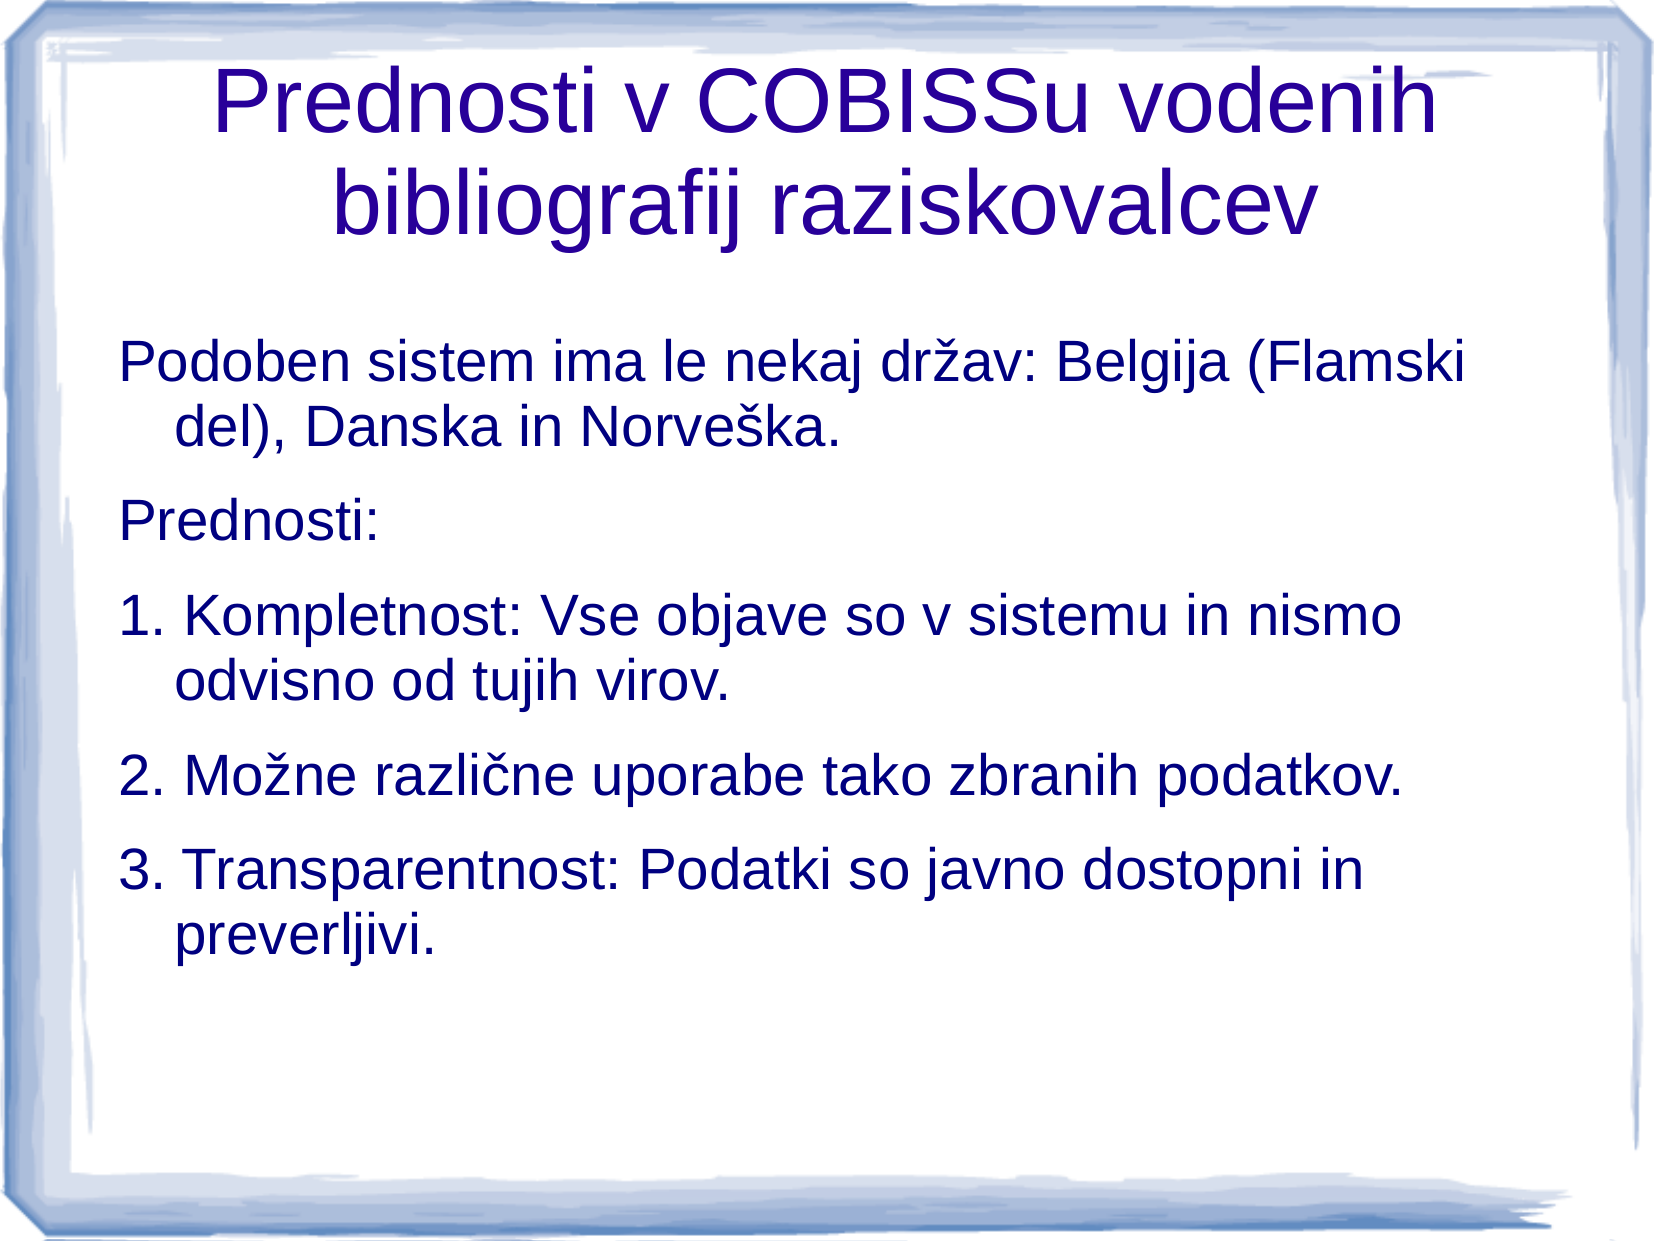

# Prednosti v COBISSu vodenih bibliografij raziskovalcev
Podoben sistem ima le nekaj držav: Belgija (Flamski del), Danska in Norveška.
Prednosti:
1. Kompletnost: Vse objave so v sistemu in nismo odvisno od tujih virov.
2. Možne različne uporabe tako zbranih podatkov.
3. Transparentnost: Podatki so javno dostopni in preverljivi.